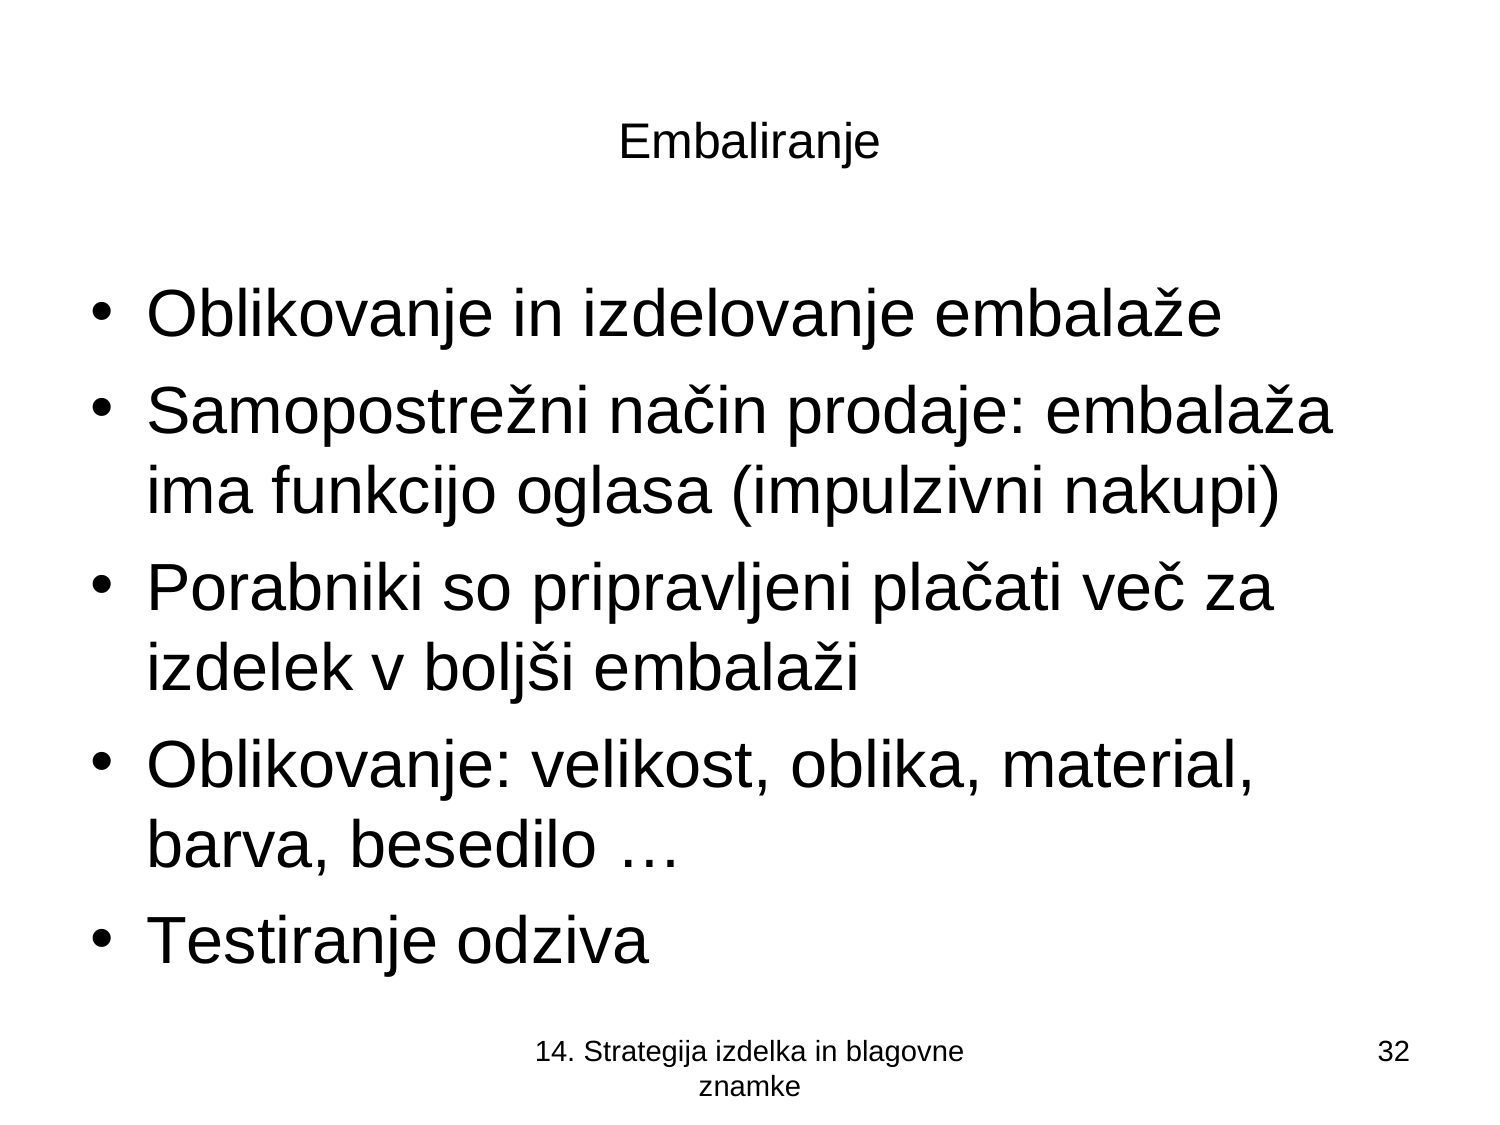

# Embaliranje
Oblikovanje in izdelovanje embalaže
Samopostrežni način prodaje: embalaža ima funkcijo oglasa (impulzivni nakupi)
Porabniki so pripravljeni plačati več za izdelek v boljši embalaži
Oblikovanje: velikost, oblika, material, barva, besedilo …
Testiranje odziva
14. Strategija izdelka in blagovne znamke